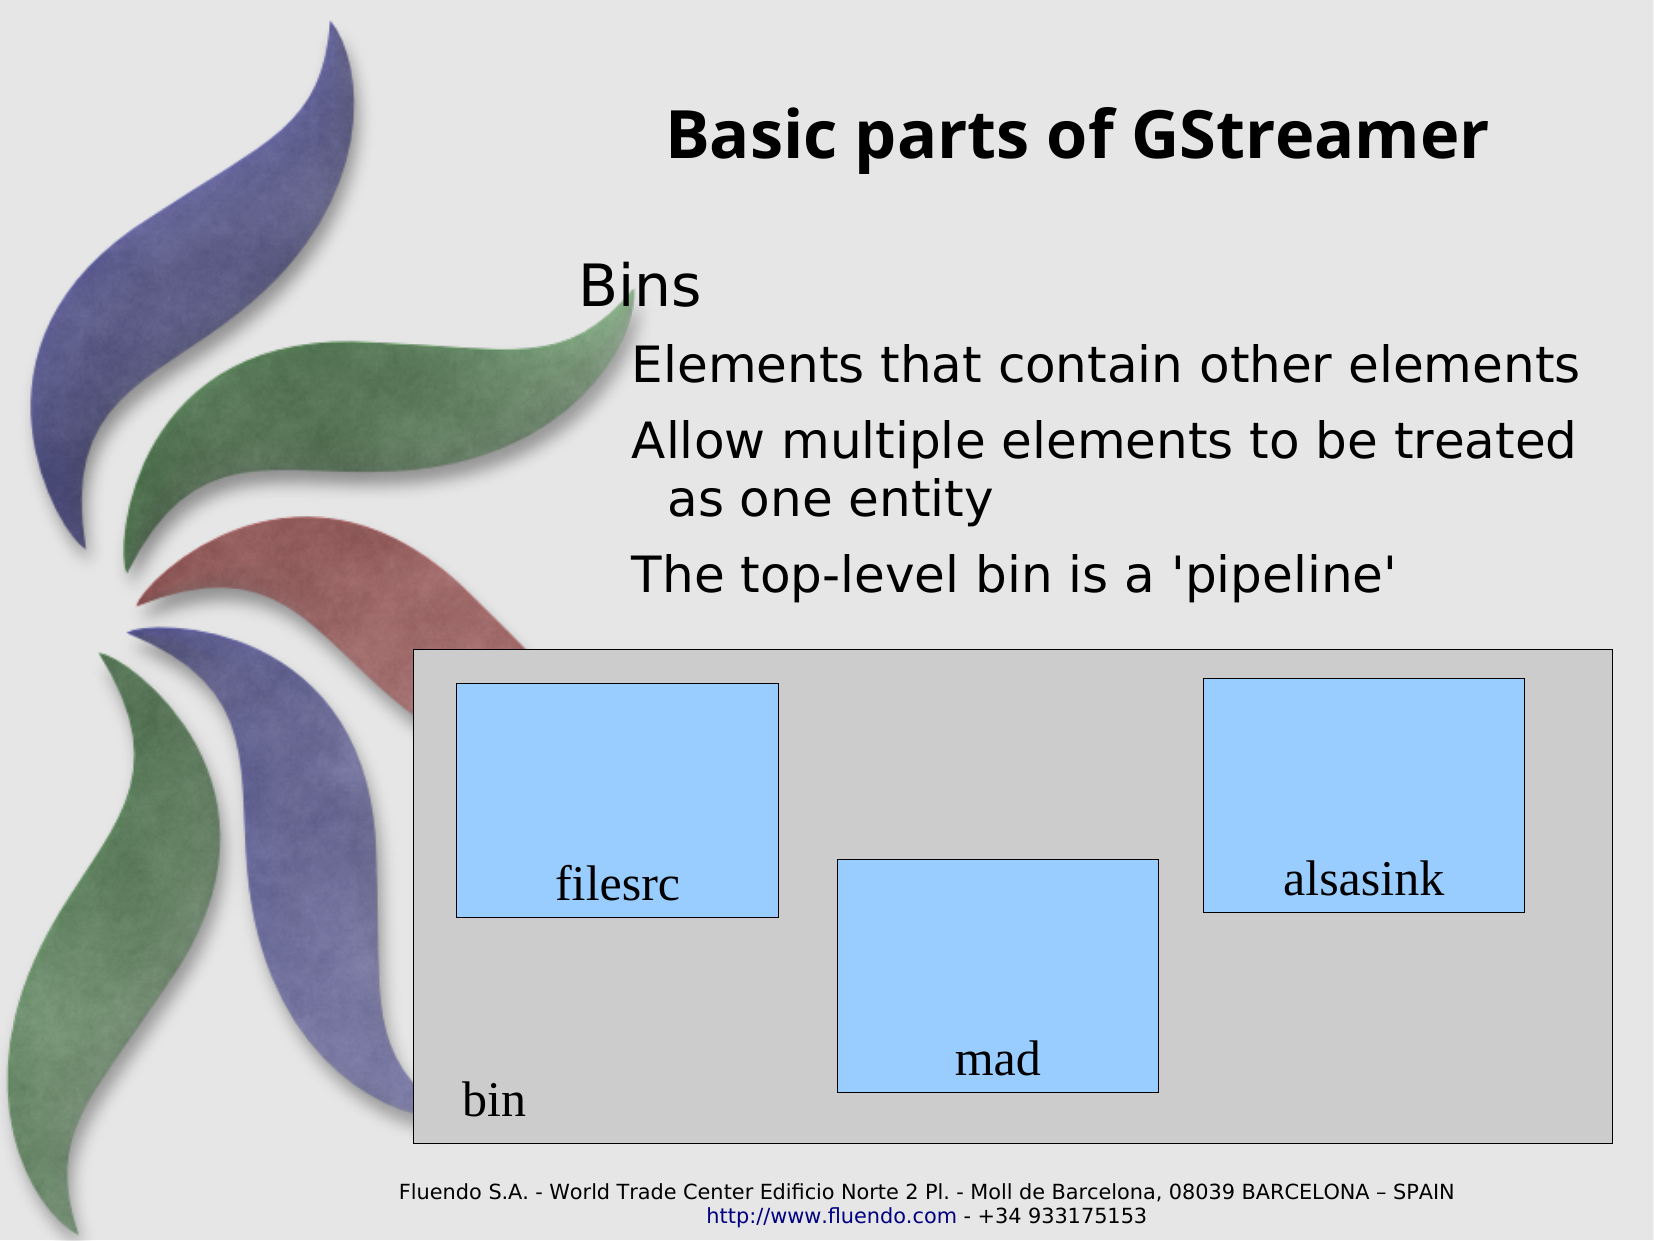

# Basic parts of GStreamer
Bins
Elements that contain other elements
Allow multiple elements to be treated as one entity
The top-level bin is a 'pipeline'
alsasink
filesrc
mad
sink
bin